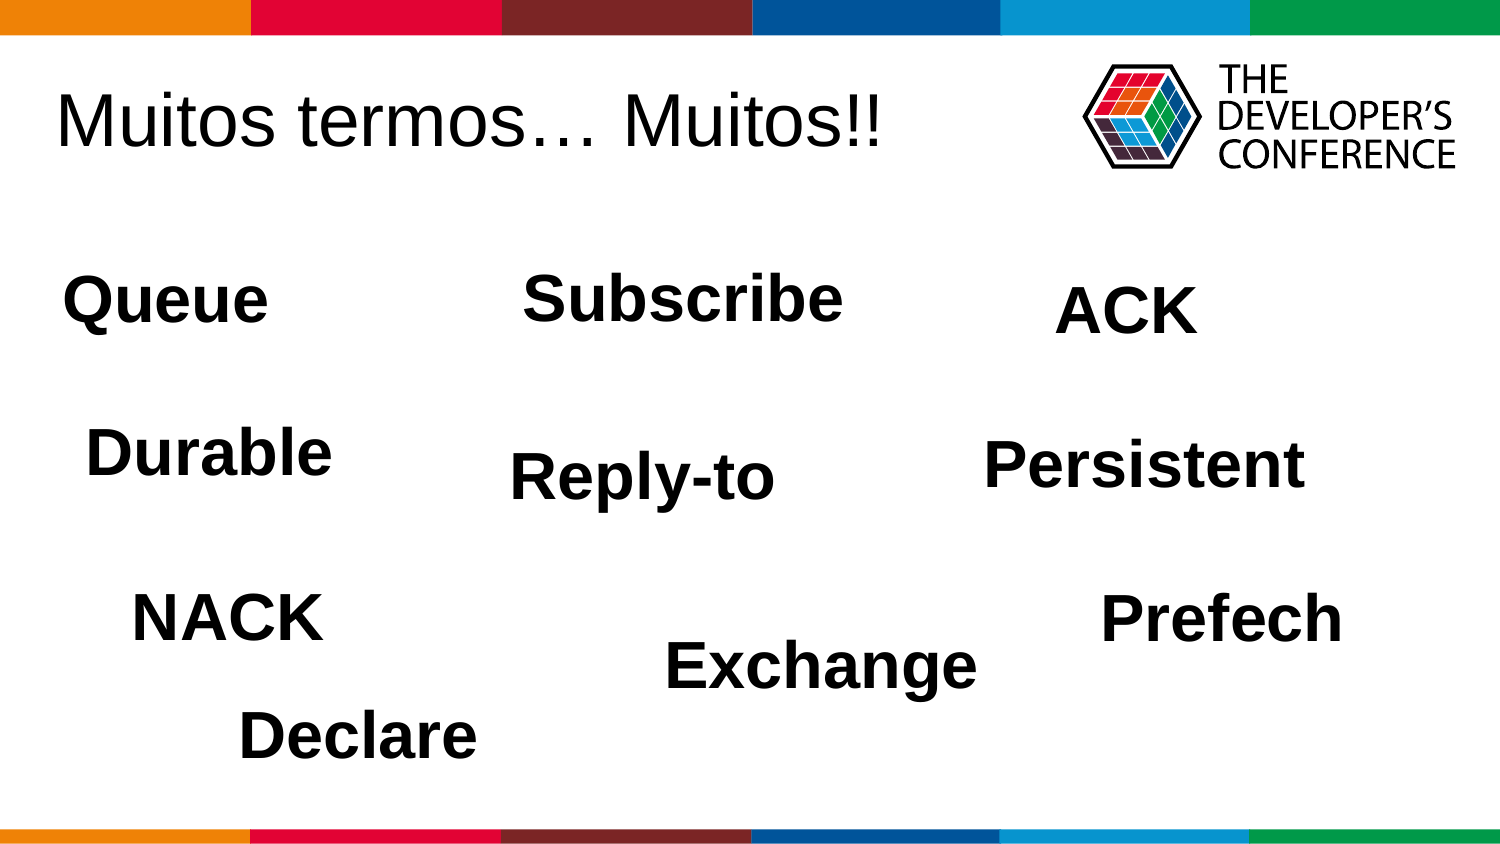

# Muitos termos… Muitos!!
Subscribe
Queue
ACK
Durable
Persistent
Reply-to
NACK
Prefech
Exchange
Declare